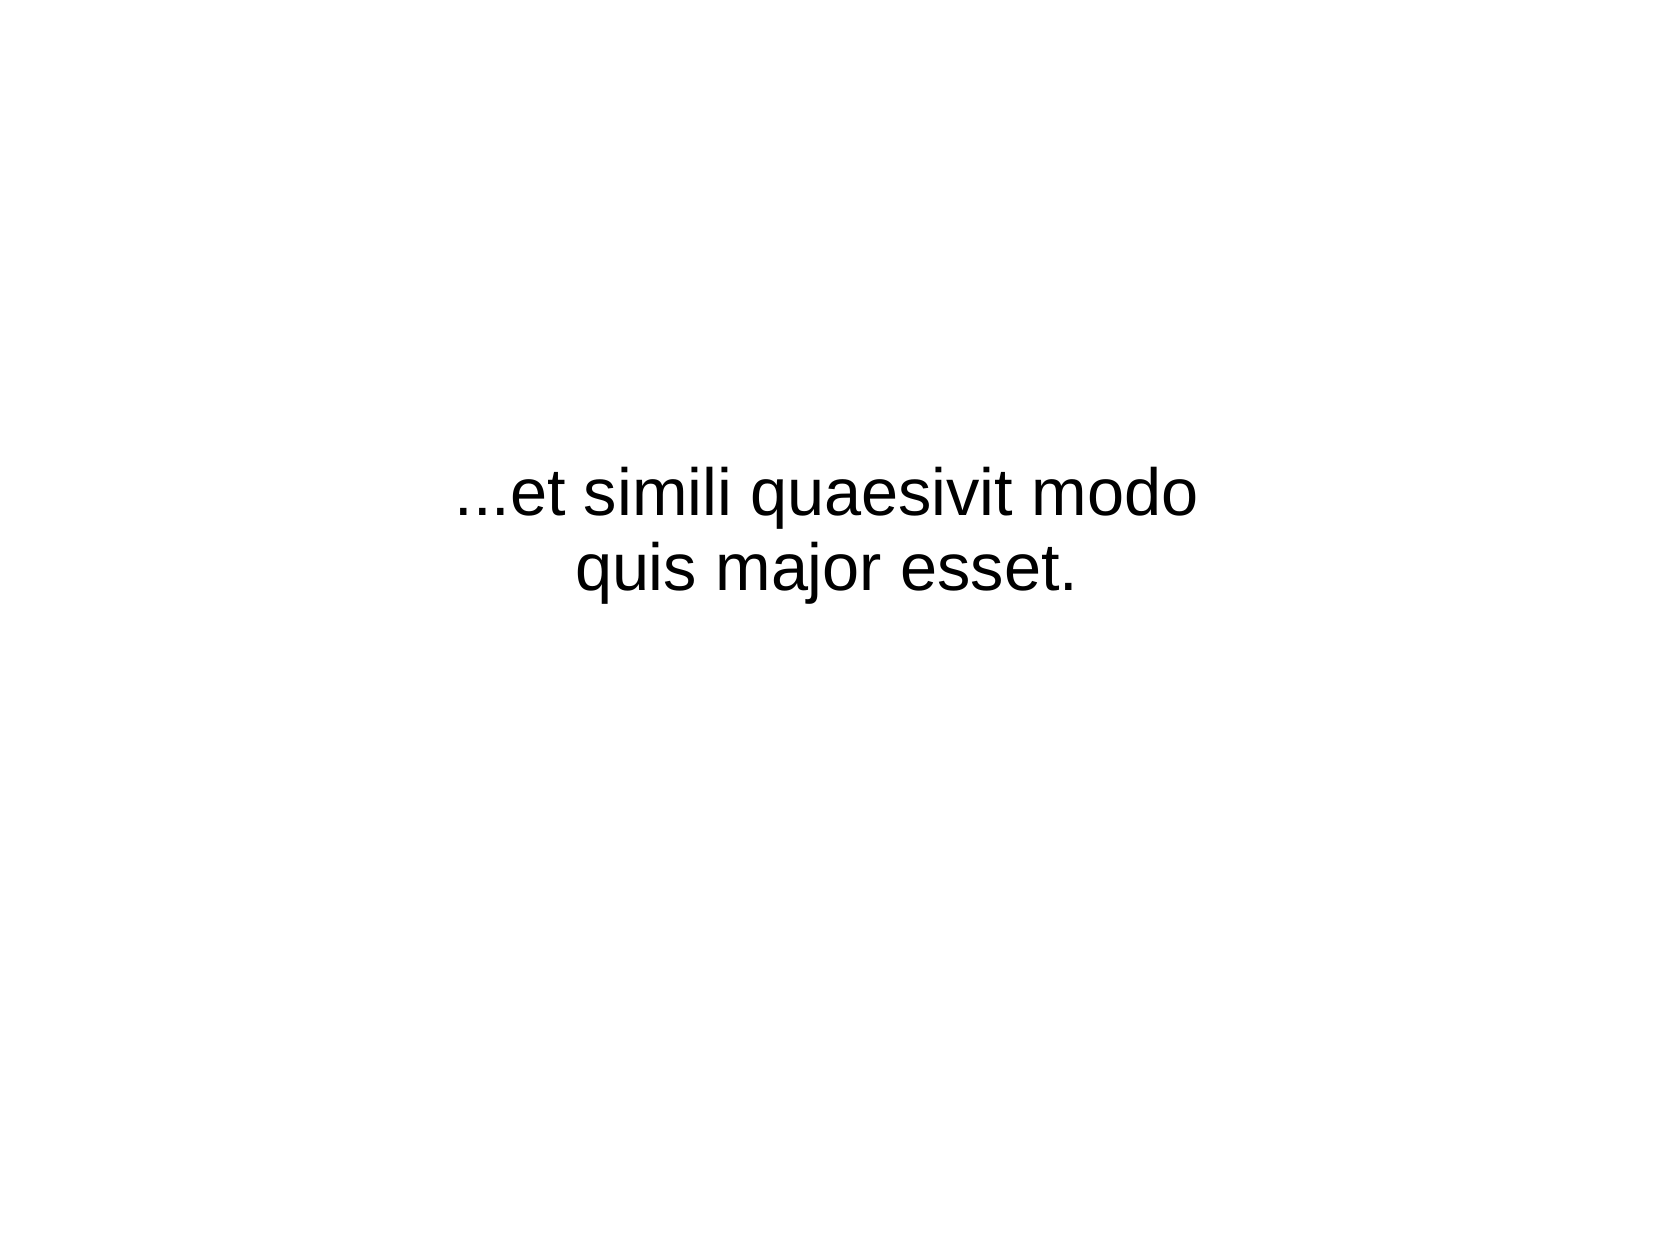

# ...et simili quaesivit modo
quis major esset.